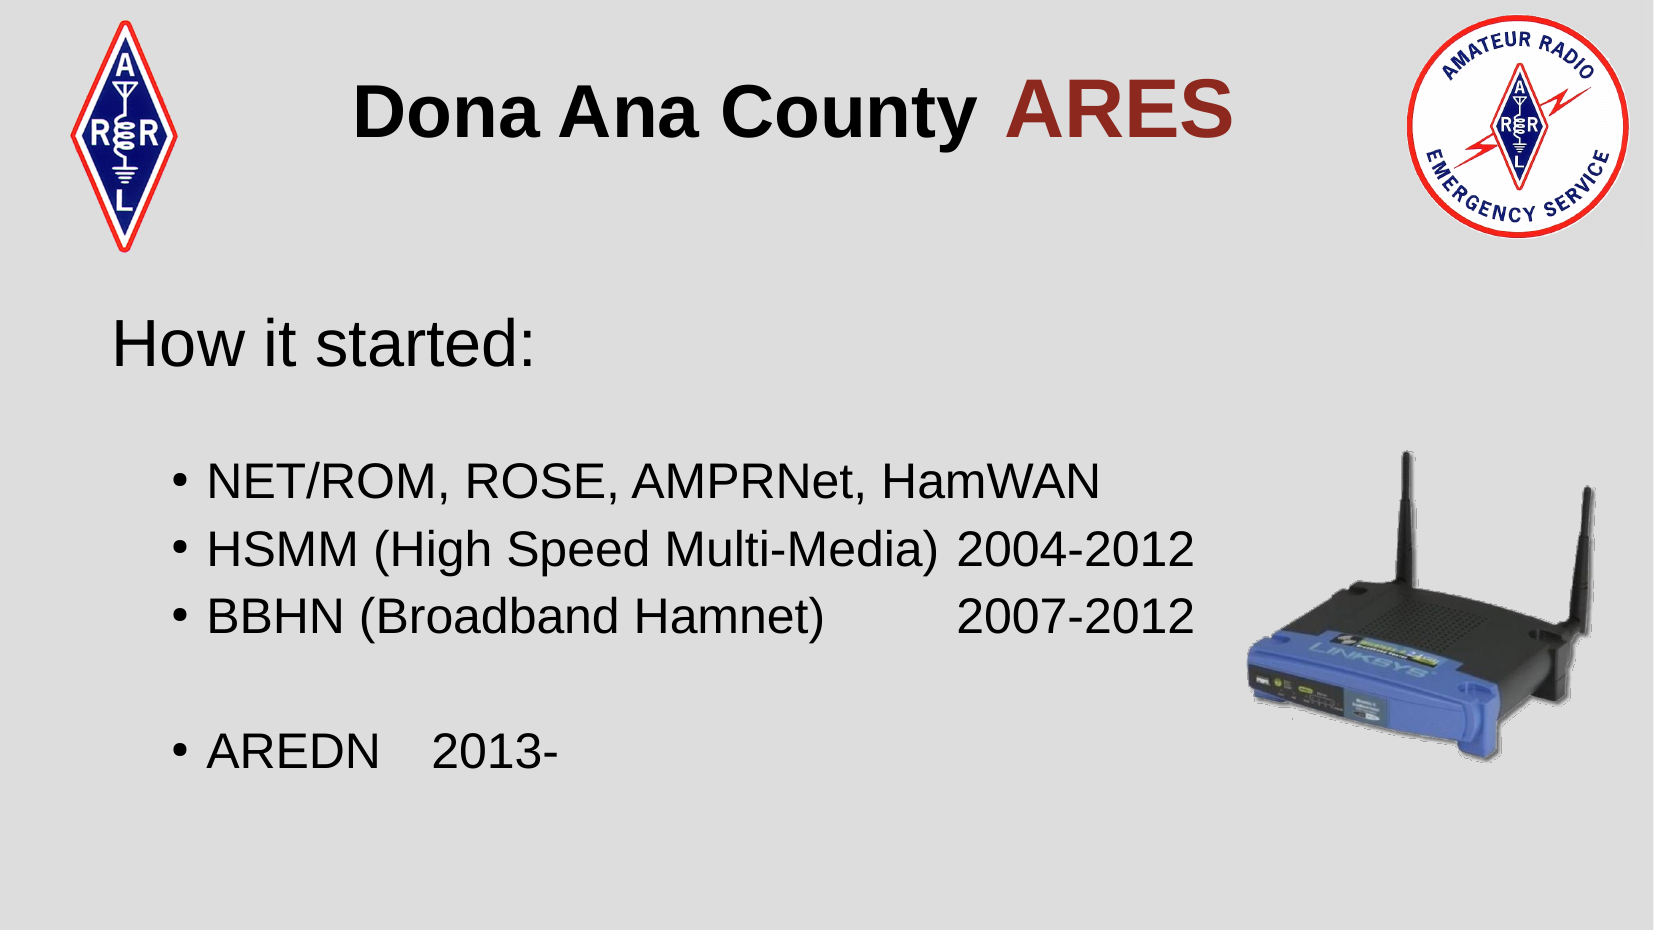

# Dona Ana County ARES
How it started:
NET/ROM, ROSE, AMPRNet, HamWAN
HSMM (High Speed Multi-Media)	2004-2012
BBHN (Broadband Hamnet) 		2007-2012
AREDN	2013-